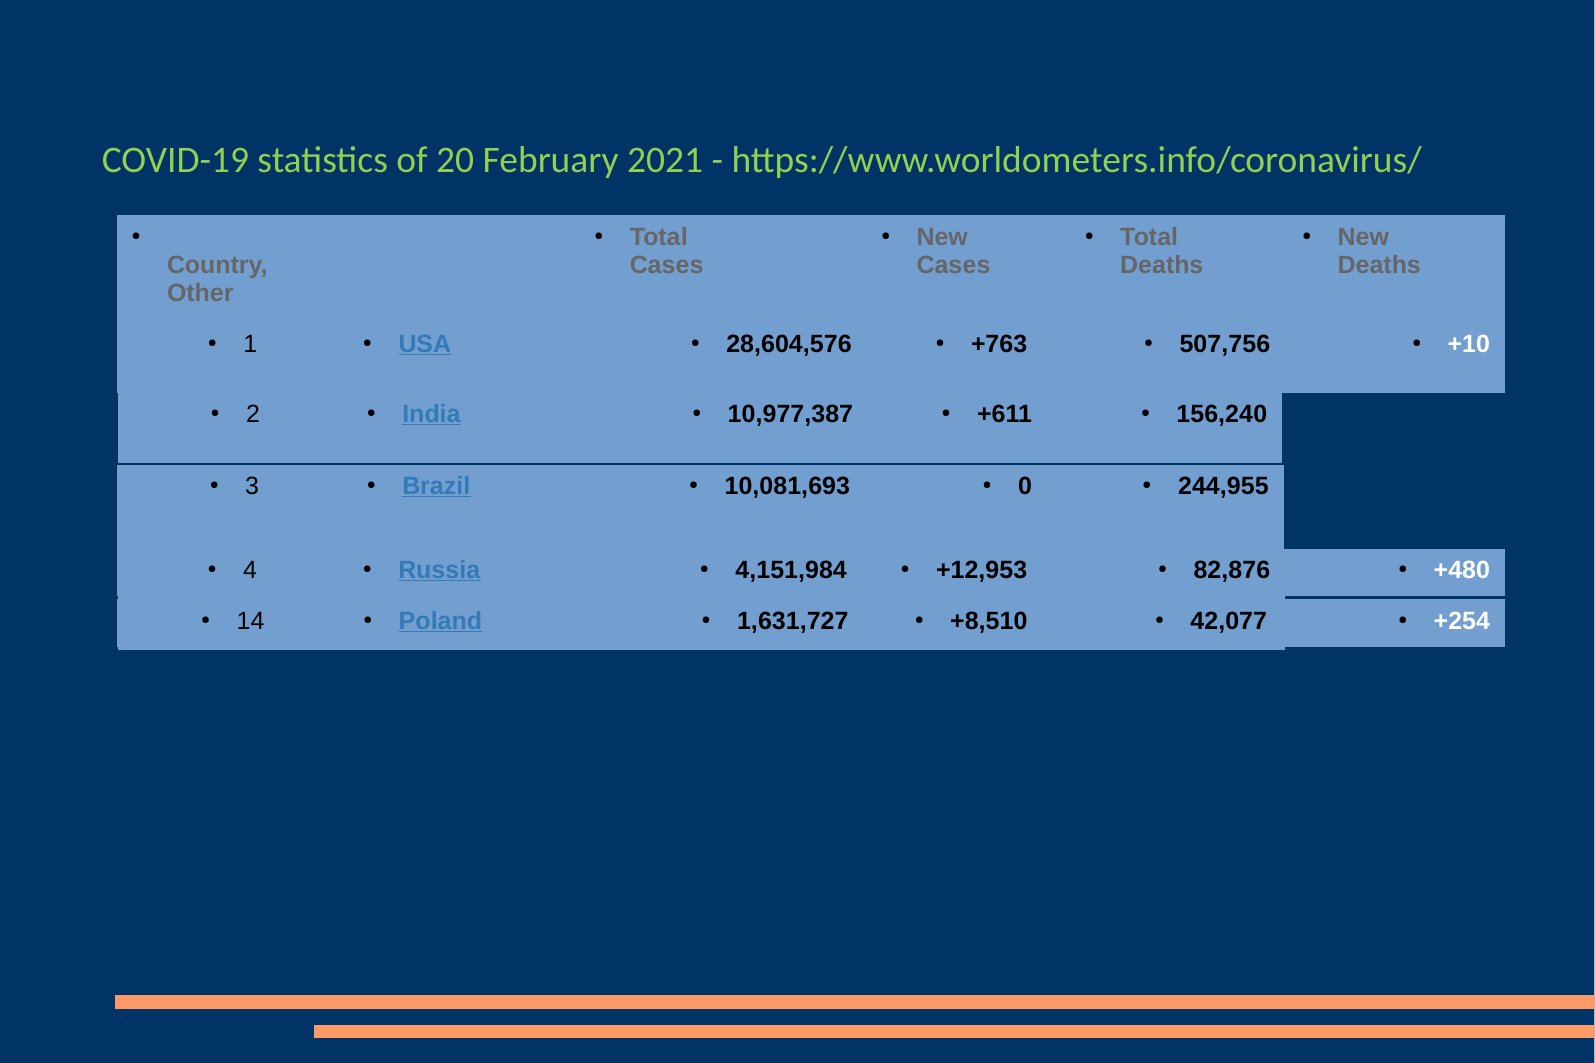

COVID-19 statistics of 20 February 2021 - https://www.worldometers.info/coronavirus/
| Country, Other | Total Cases | New Cases | Total Deaths | New Deaths |
| --- | --- | --- | --- | --- |
| 1 | USA | 28,604,576 | +763 | 507,756 | +10 |
| --- | --- | --- | --- | --- | --- |
| 2 | India | 10,977,387 | +611 | 156,240 |
| --- | --- | --- | --- | --- |
| 3 | Brazil | 10,081,693 | 0 | 244,955 |
| --- | --- | --- | --- | --- |
| 4 | Russia | 4,151,984 | +12,953 | 82,876 | +480 |
| --- | --- | --- | --- | --- | --- |
| 5 | UK | 4,095,269 | 0 | 119,920 |
| --- | --- | --- | --- | --- |
| 14 | Poland | 1,631,727 | +8,510 | 42,077 | +254 |
| --- | --- | --- | --- | --- | --- |